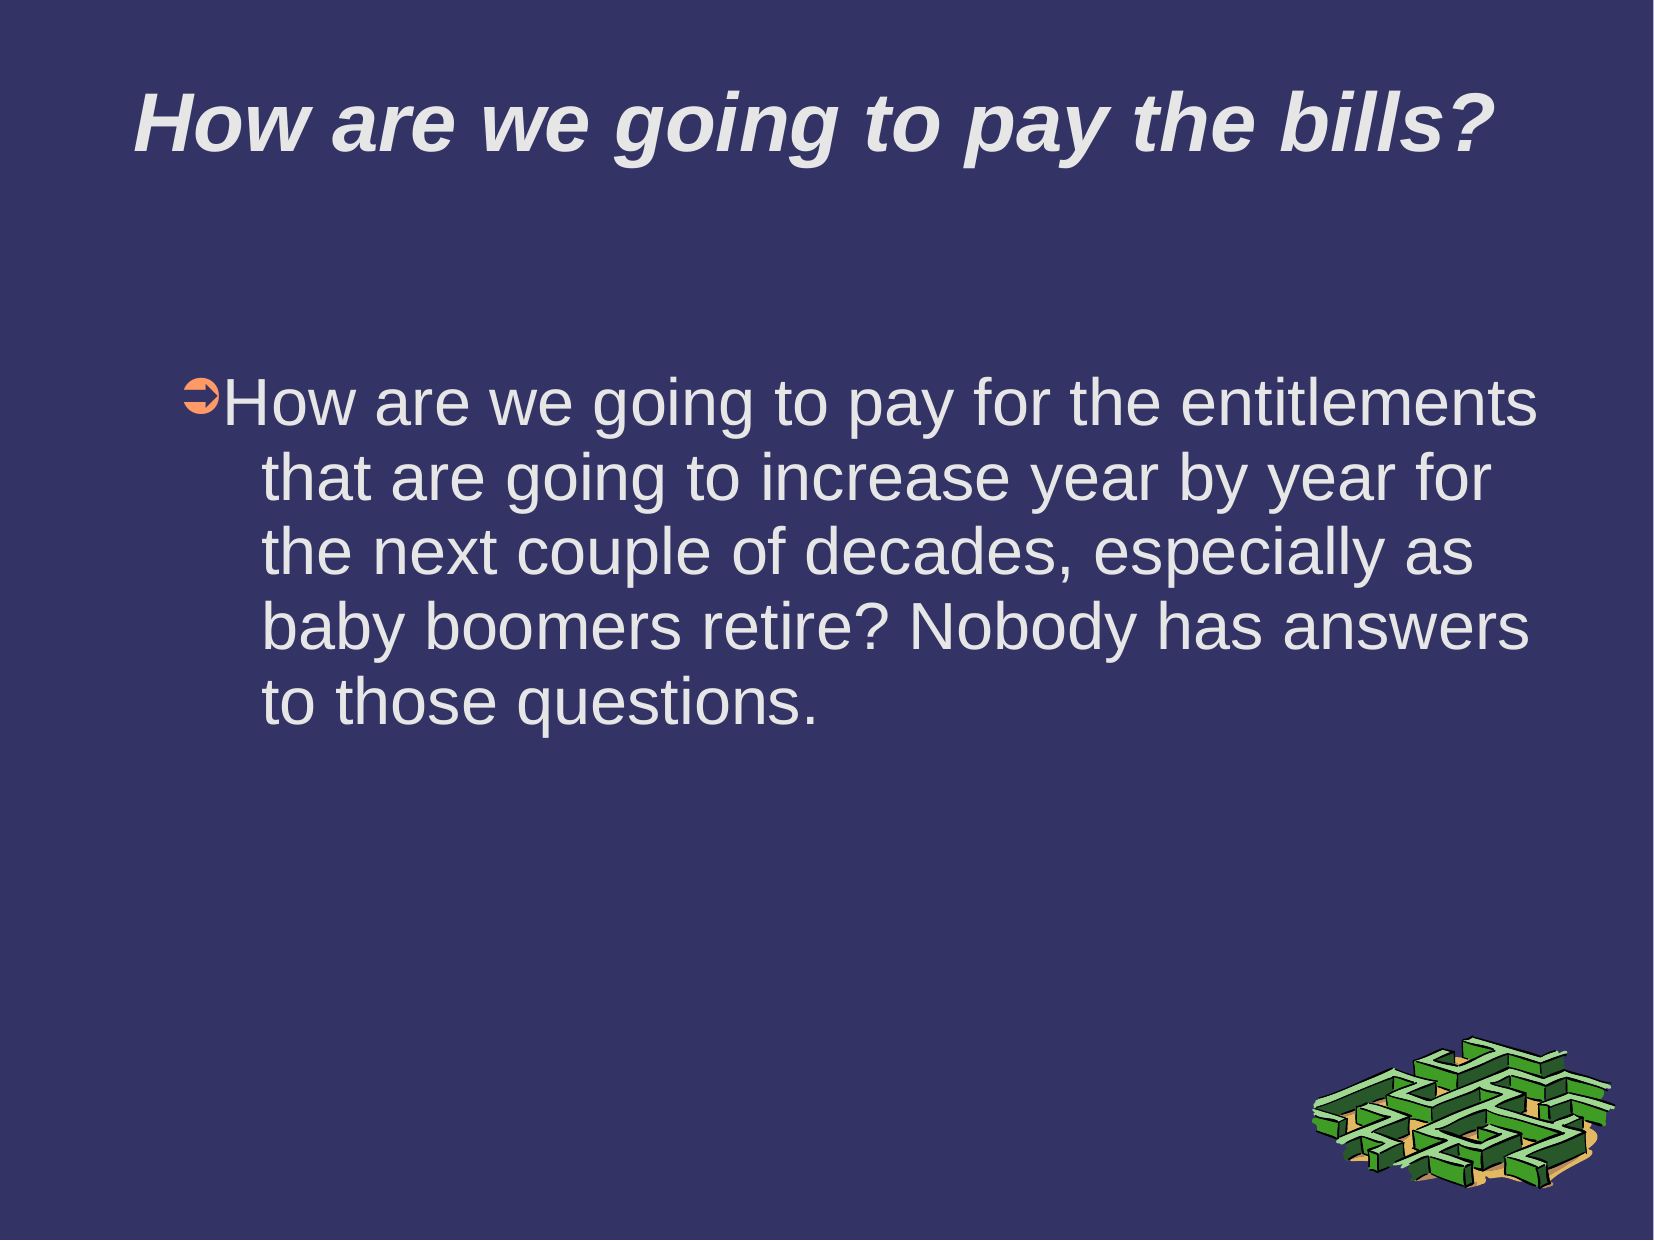

# How are we going to pay the bills?
How are we going to pay for the entitlements that are going to increase year by year for the next couple of decades, especially as baby boomers retire? Nobody has answers to those questions.